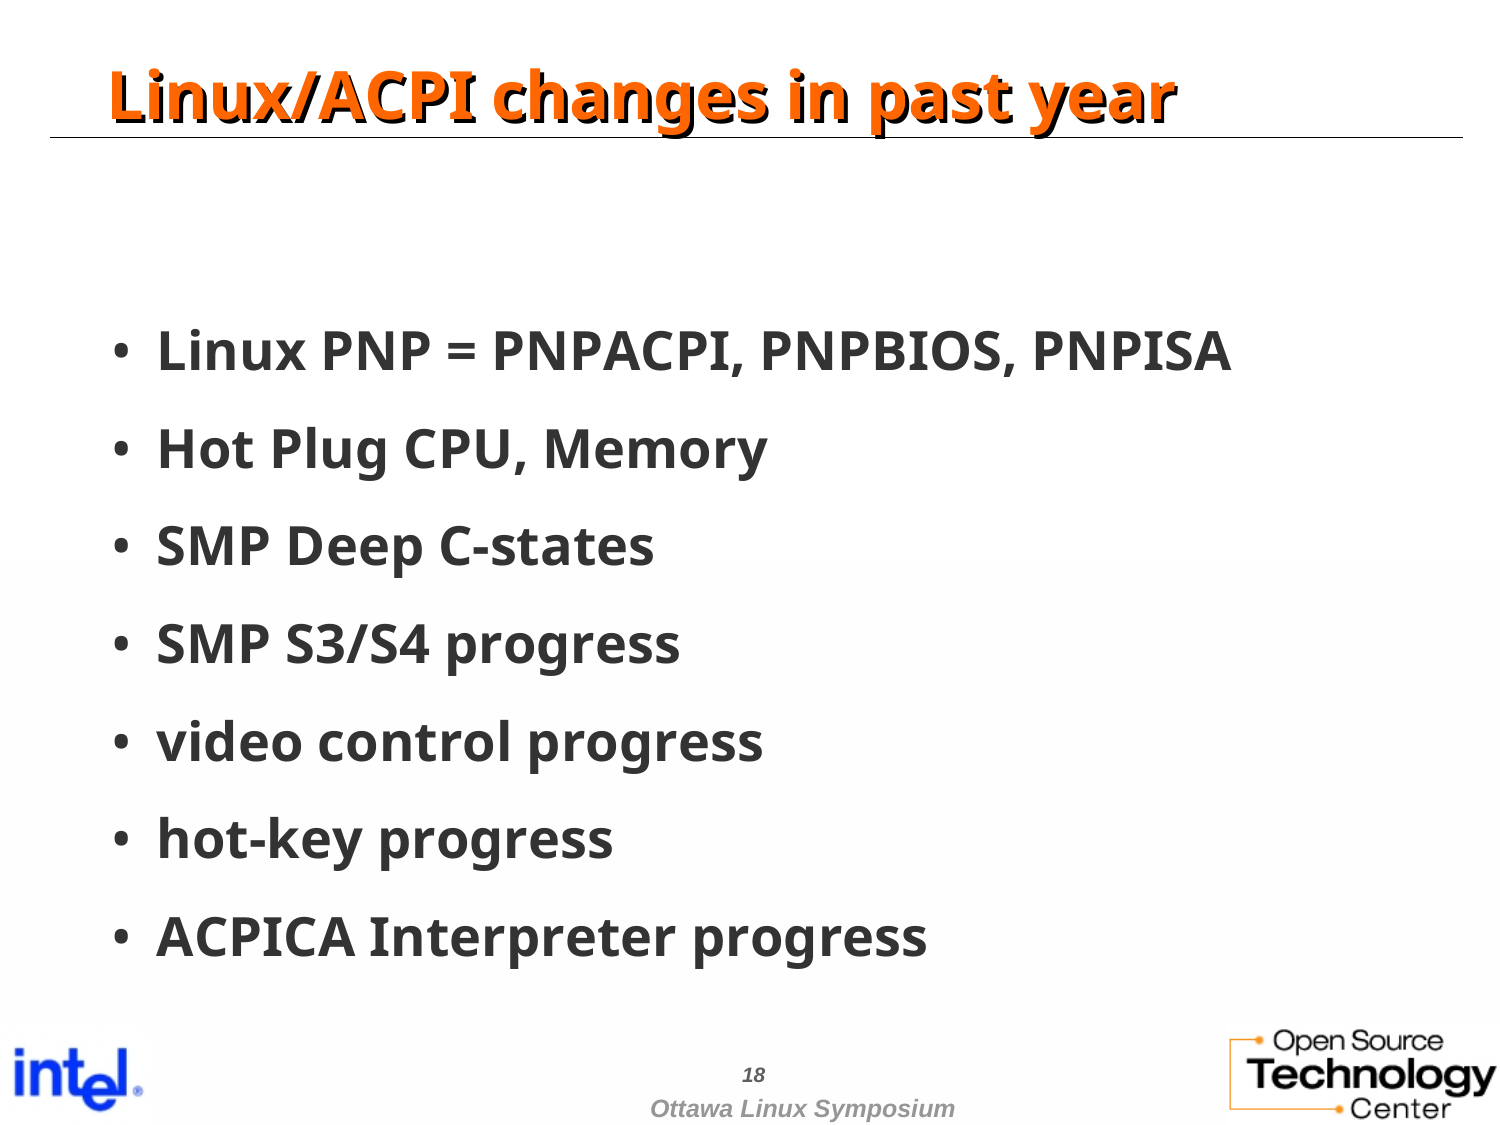

# Linux/ACPI changes in past year
Linux PNP = PNPACPI, PNPBIOS, PNPISA
Hot Plug CPU, Memory
SMP Deep C-states
SMP S3/S4 progress
video control progress
hot-key progress
ACPICA Interpreter progress